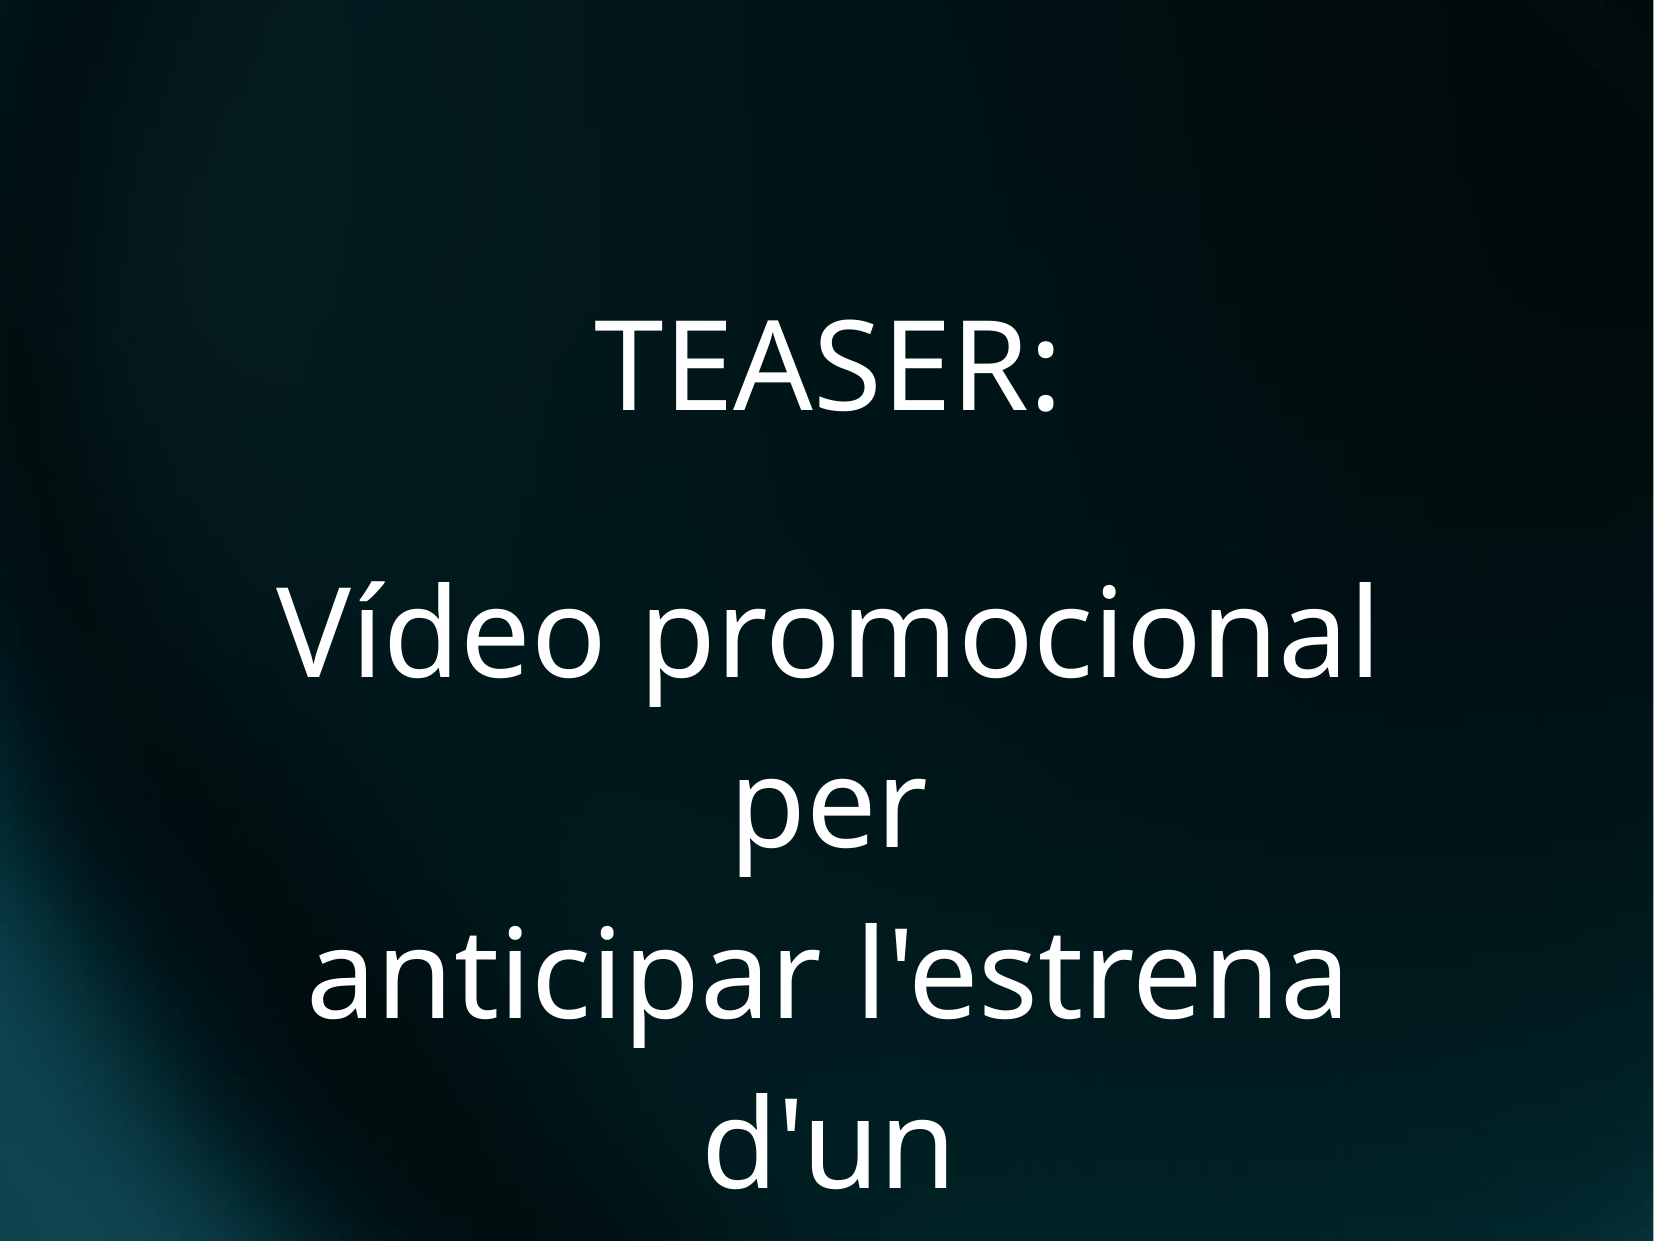

TEASER:
Vídeo promocional per
anticipar l'estrena d'un
producte, en aquest cas
el pilot d'una sèrie.